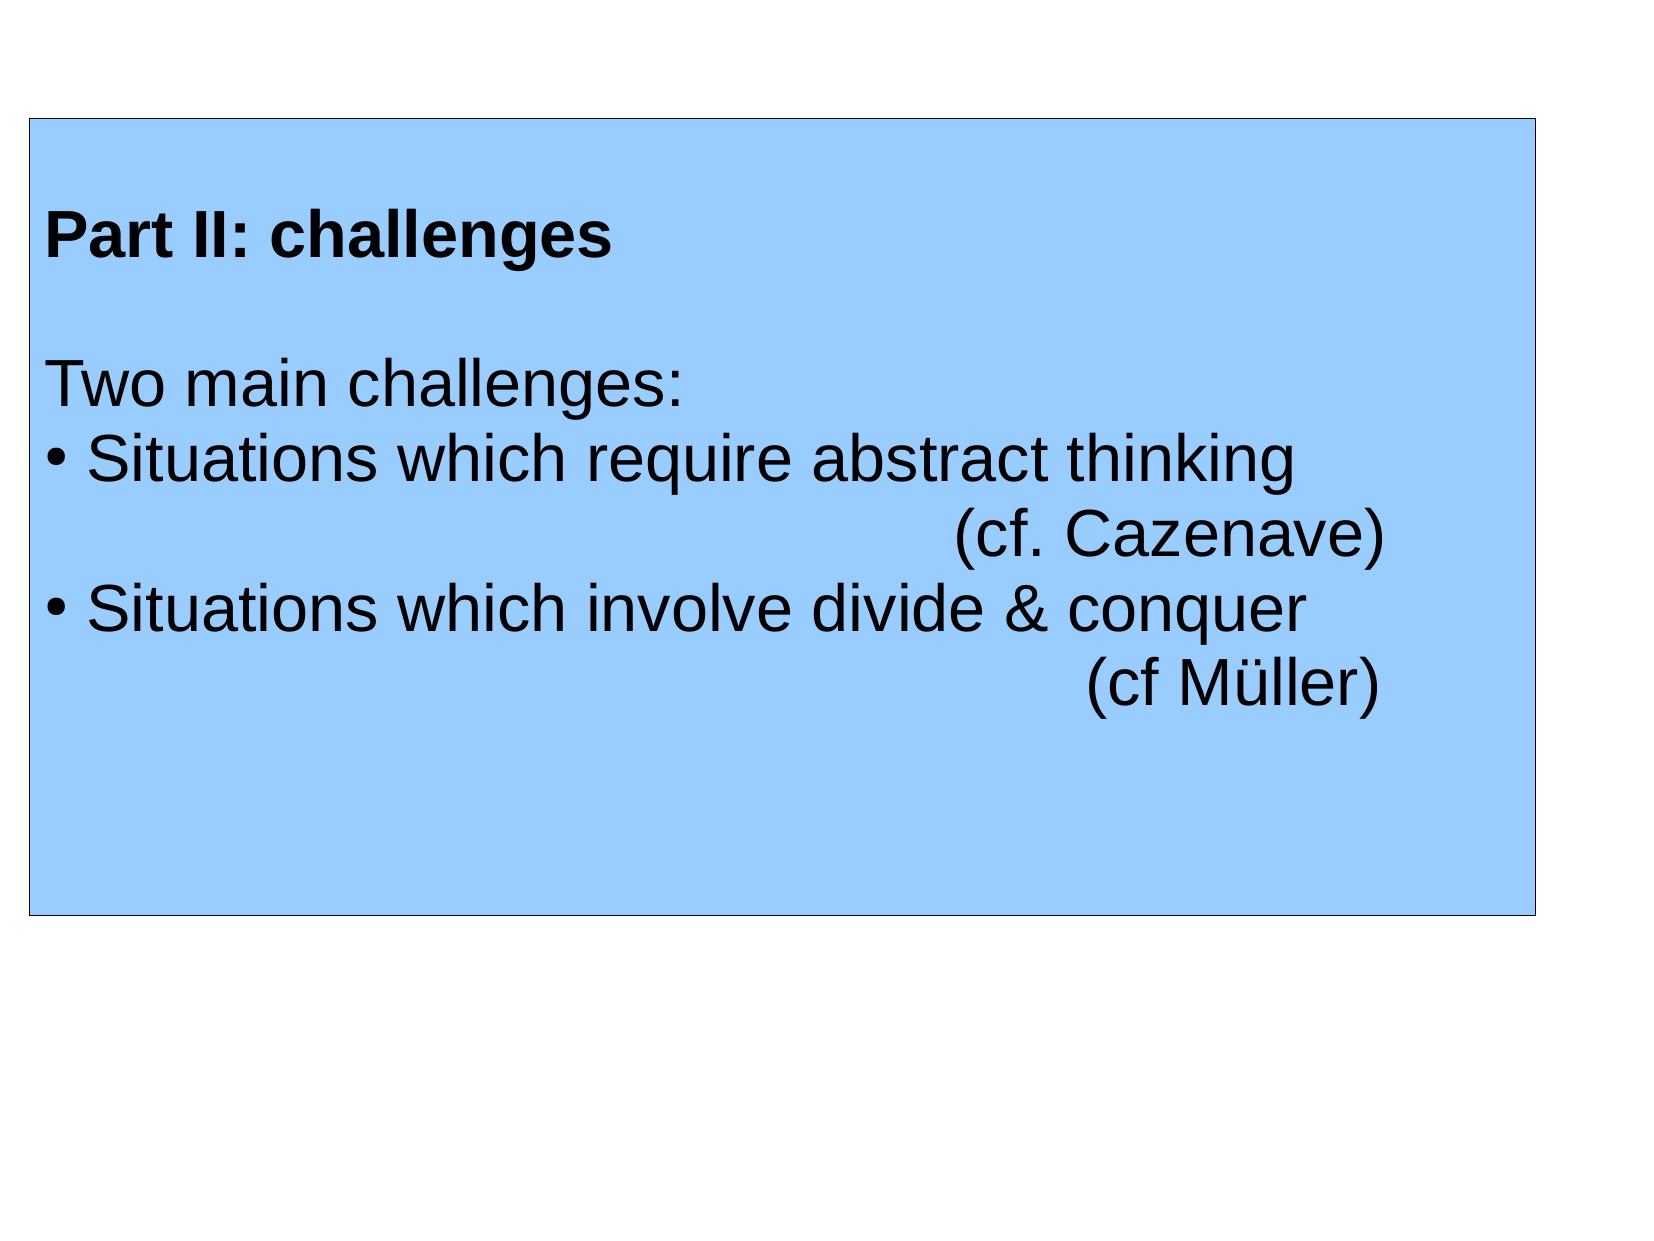

Part II: challenges
Two main challenges:
 Situations which require abstract thinking
 (cf. Cazenave)
 Situations which involve divide & conquer
 (cf Müller)